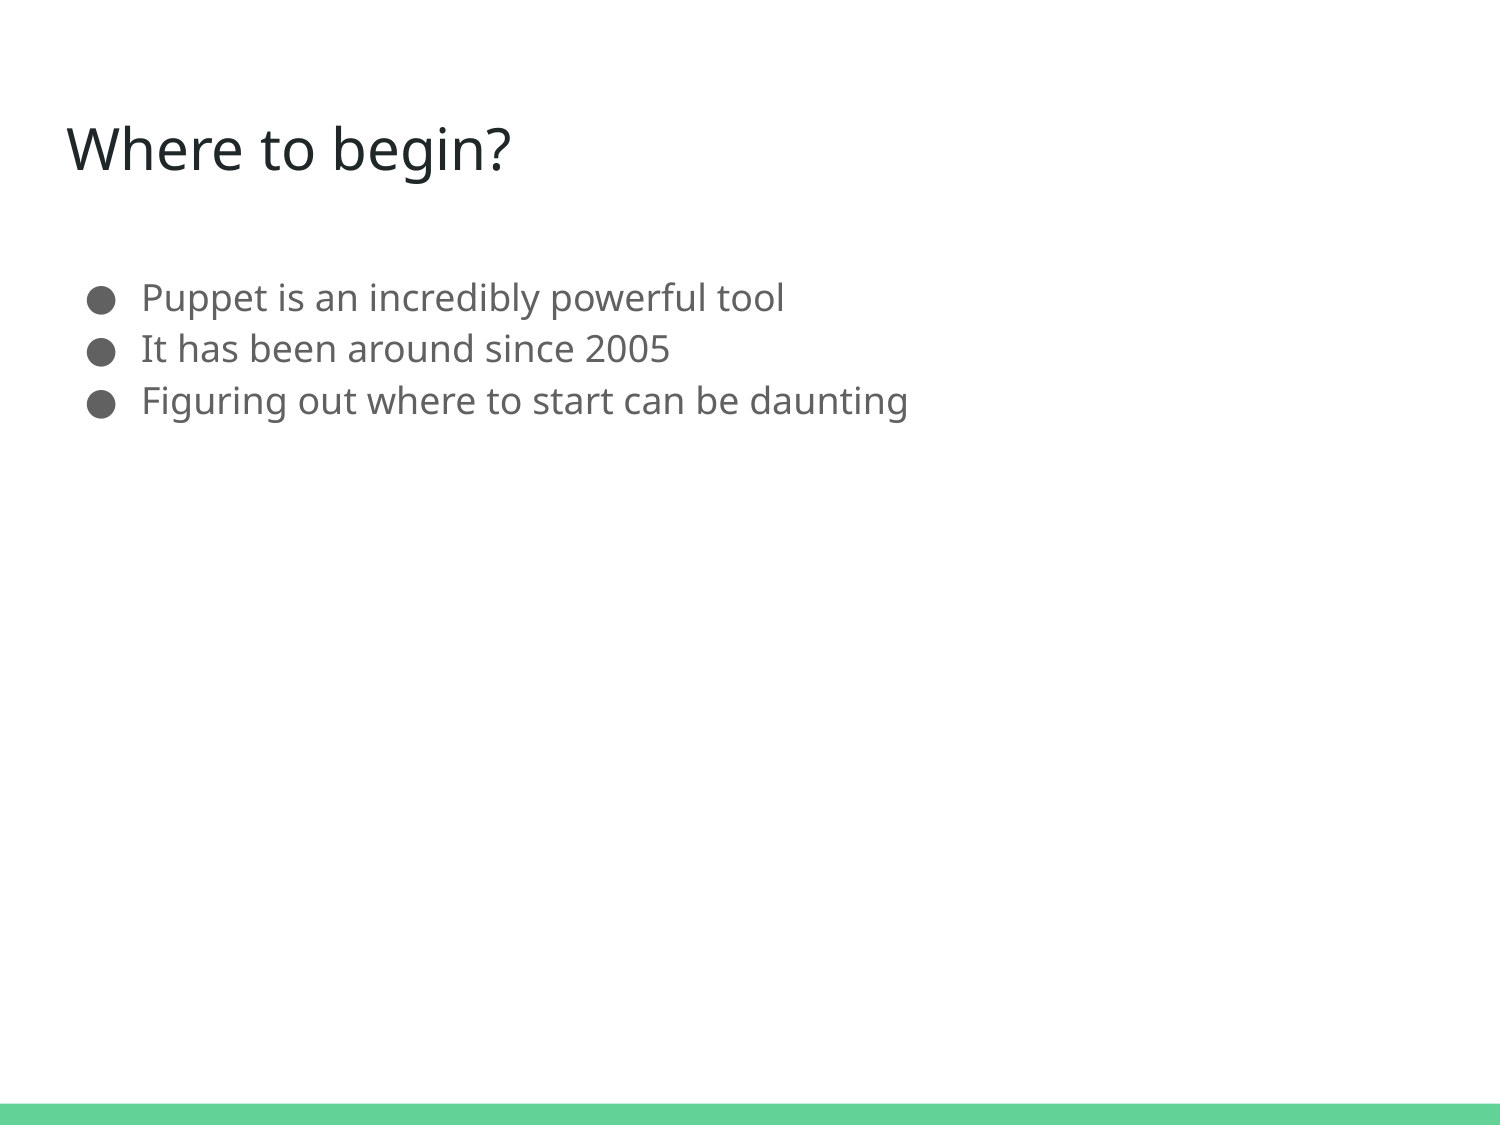

# Where to begin?
Puppet is an incredibly powerful tool
It has been around since 2005
Figuring out where to start can be daunting